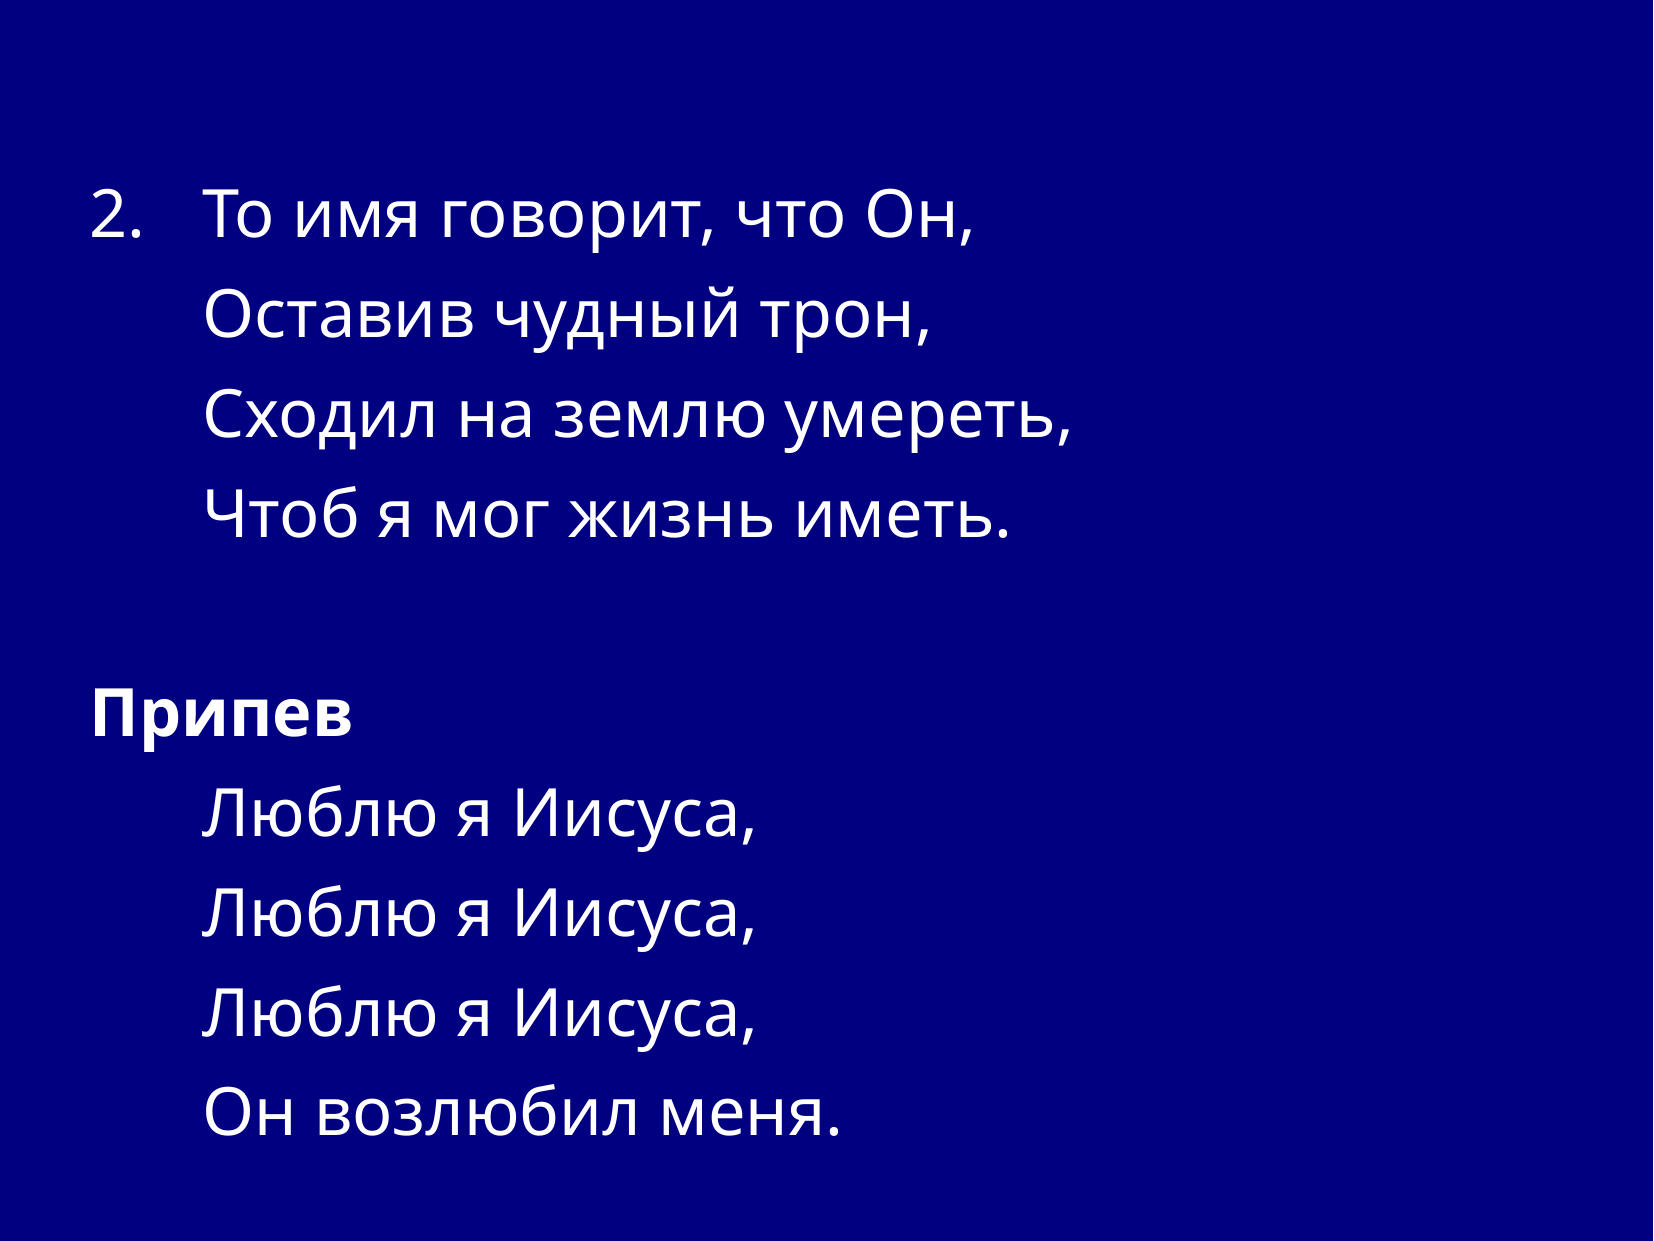

2.	То имя говорит, что Он,
	Оставив чудный трон,
	Сходил на землю умереть,
	Чтоб я мог жизнь иметь.
Припев
	Люблю я Иисуса,
	Люблю я Иисуса,
	Люблю я Иисуса,
	Он возлюбил меня.